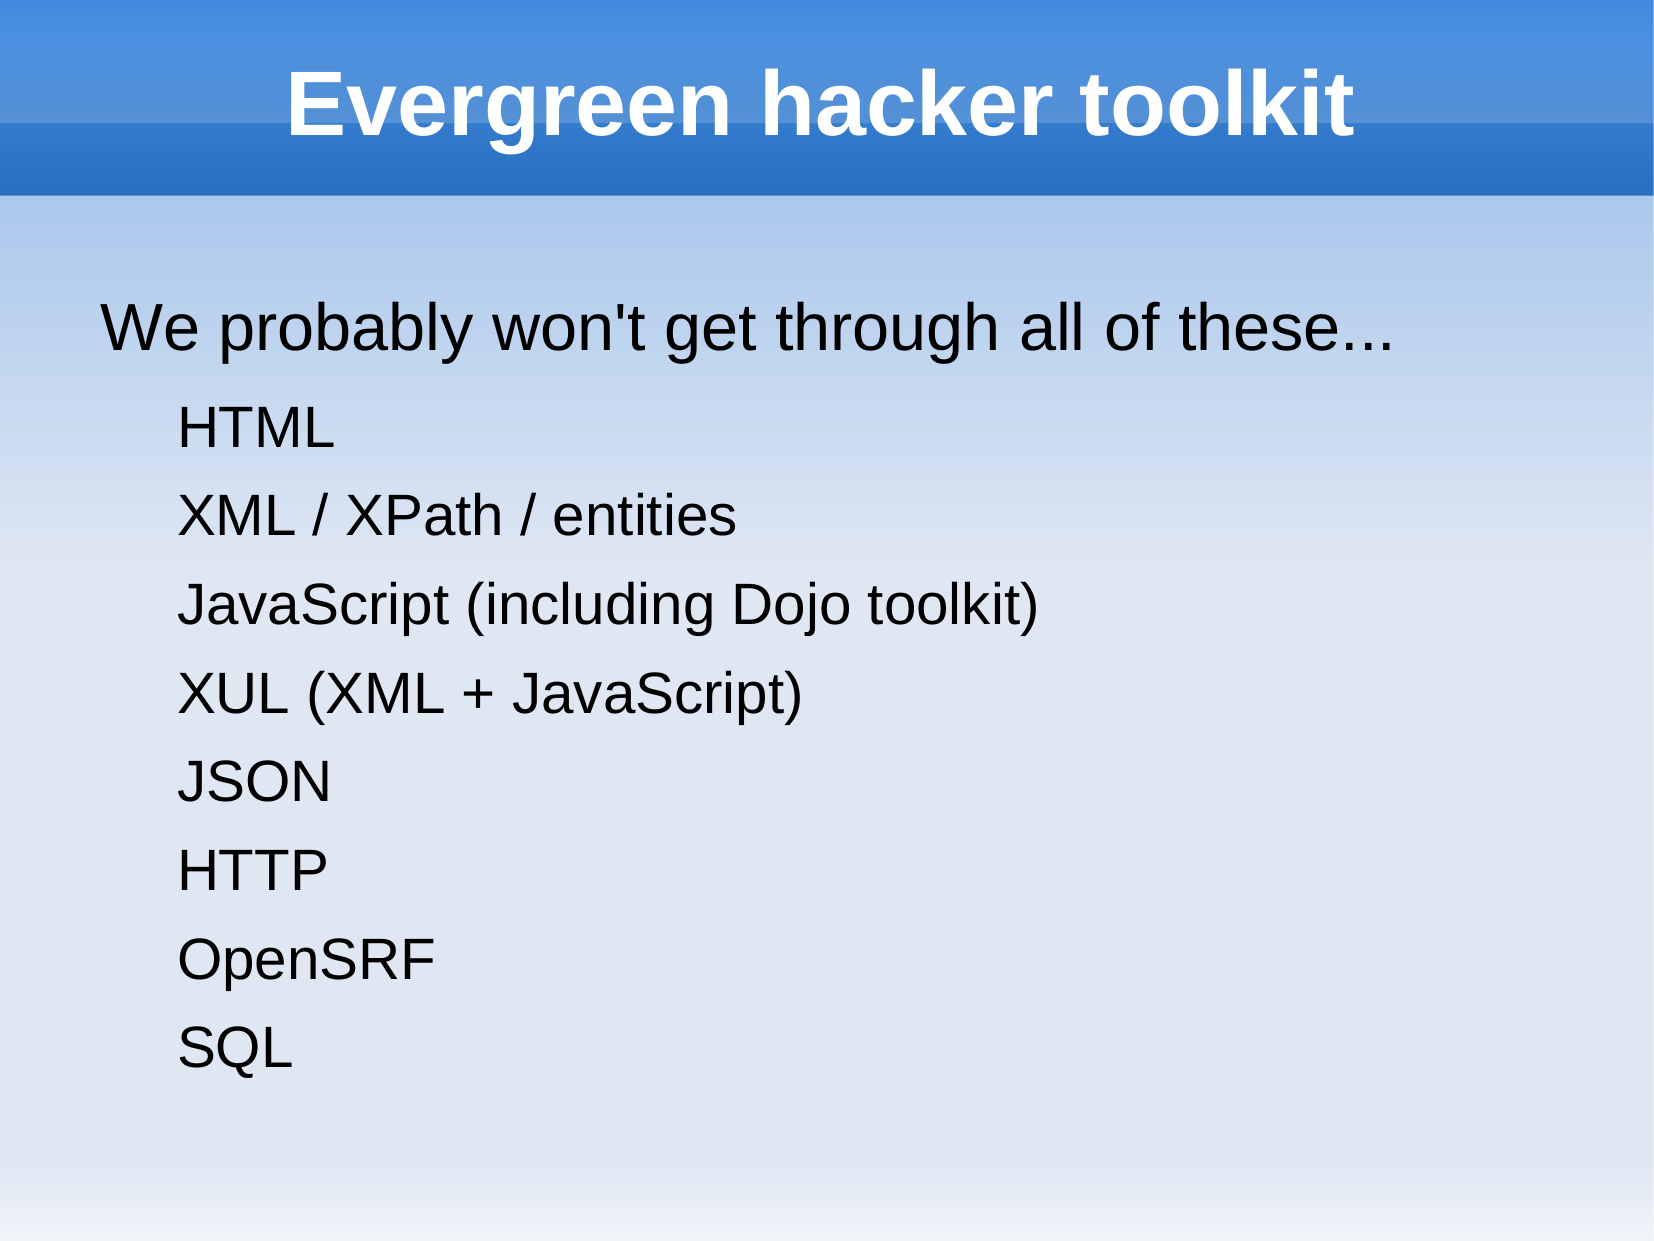

# Evergreen hacker toolkit
We probably won't get through all of these...
HTML
XML / XPath / entities
JavaScript (including Dojo toolkit)
XUL (XML + JavaScript)
JSON
HTTP
OpenSRF
SQL